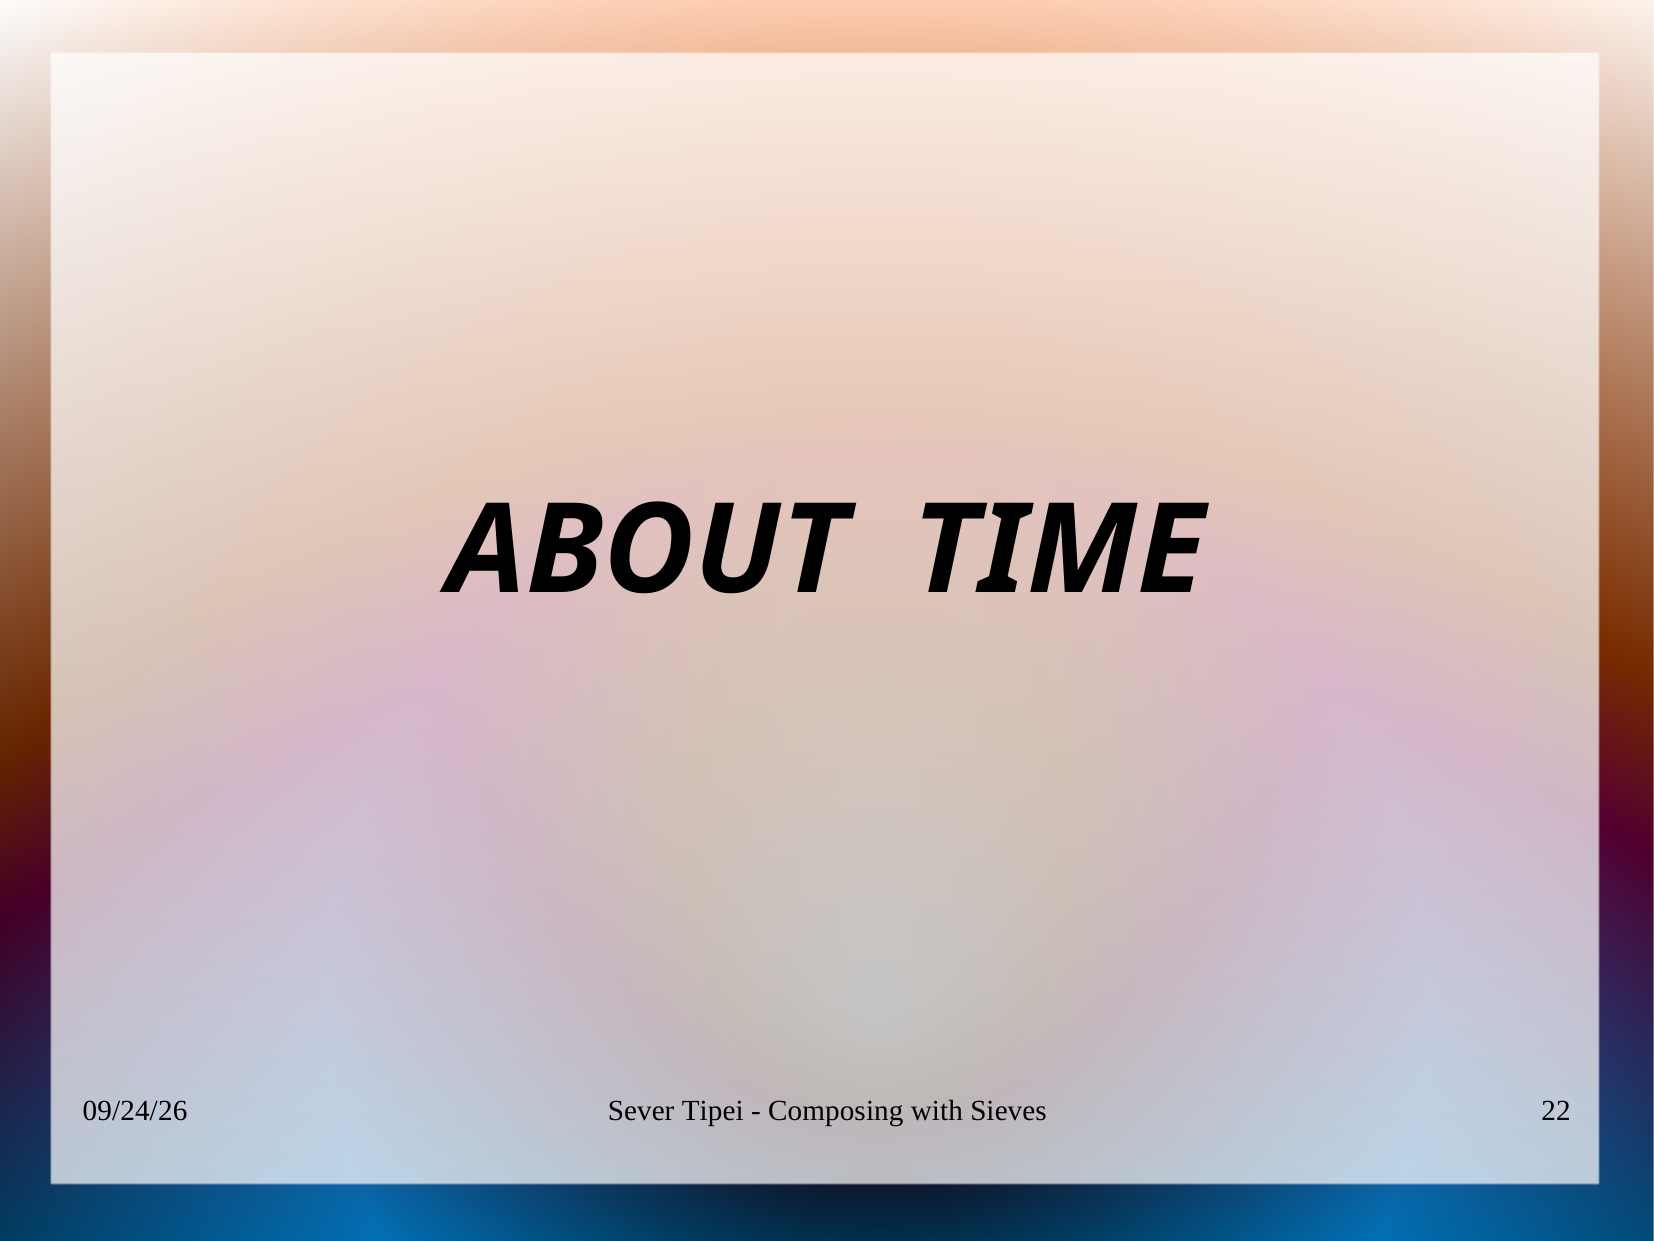

# ABOUT TIME
Sever Tipei - Composing with Sieves
22